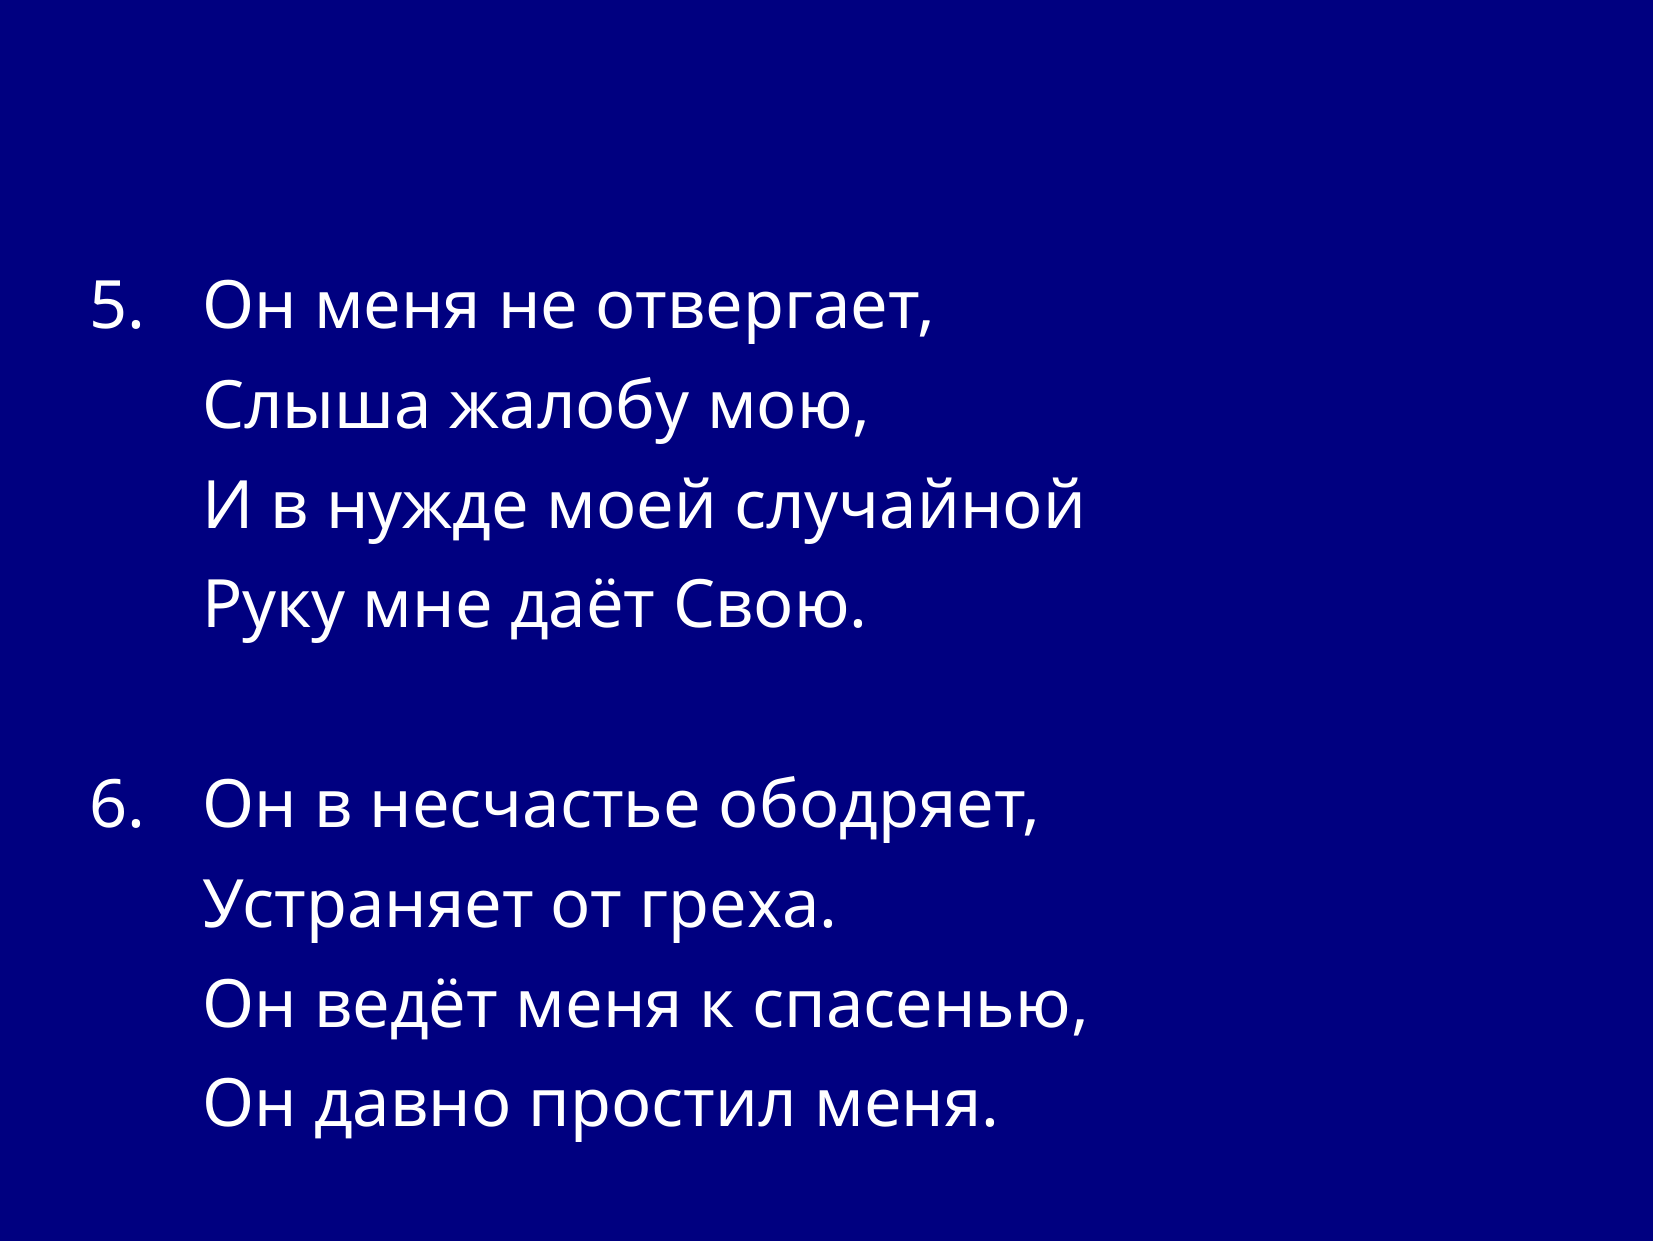

5.	Он меня не отвергает,
	Слыша жалобу мою,
	И в нужде моей случайной
	Руку мне даёт Свою.
6.	Он в несчастье ободряет,
	Устраняет от греха.
	Он ведёт меня к спасенью,
	Он давно простил меня.